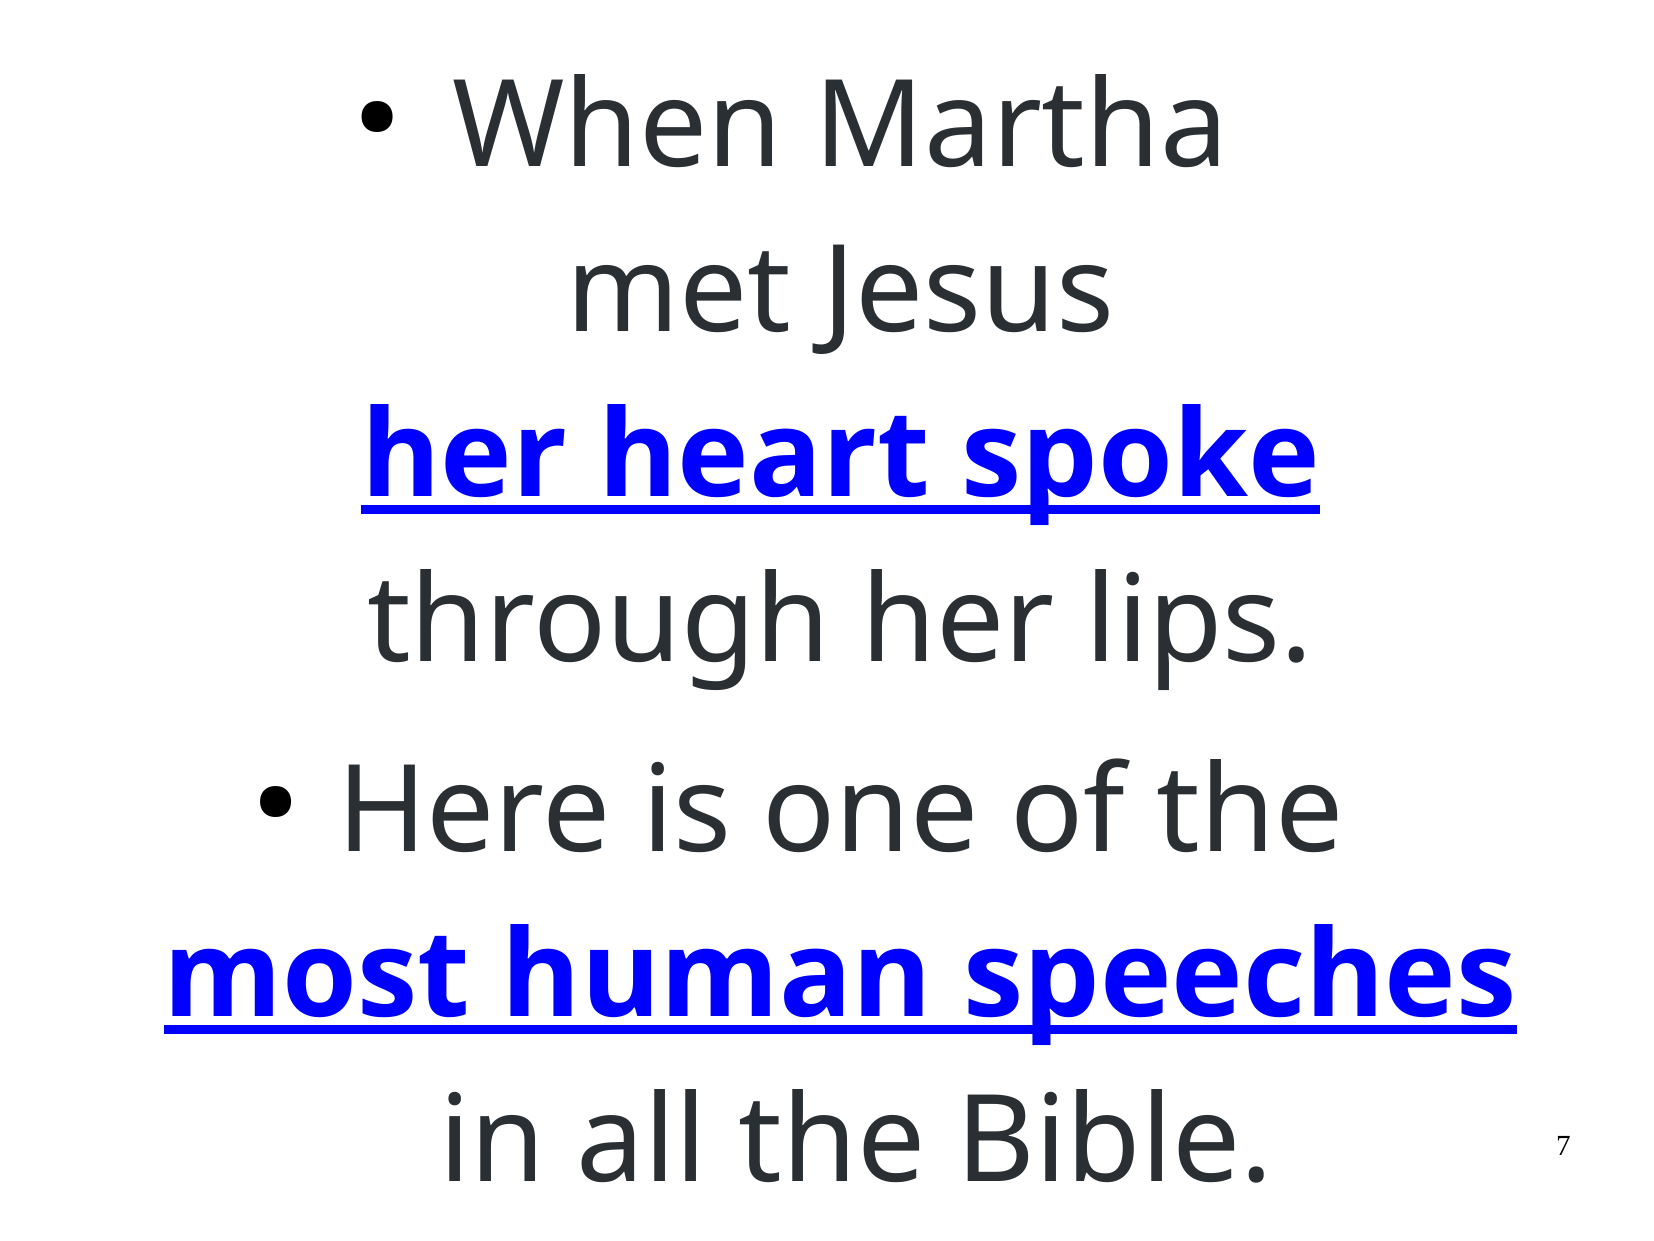

# When Martha met Jesus her heart spoke through her lips.
Here is one of the
most human speeches
in all the Bible.
7